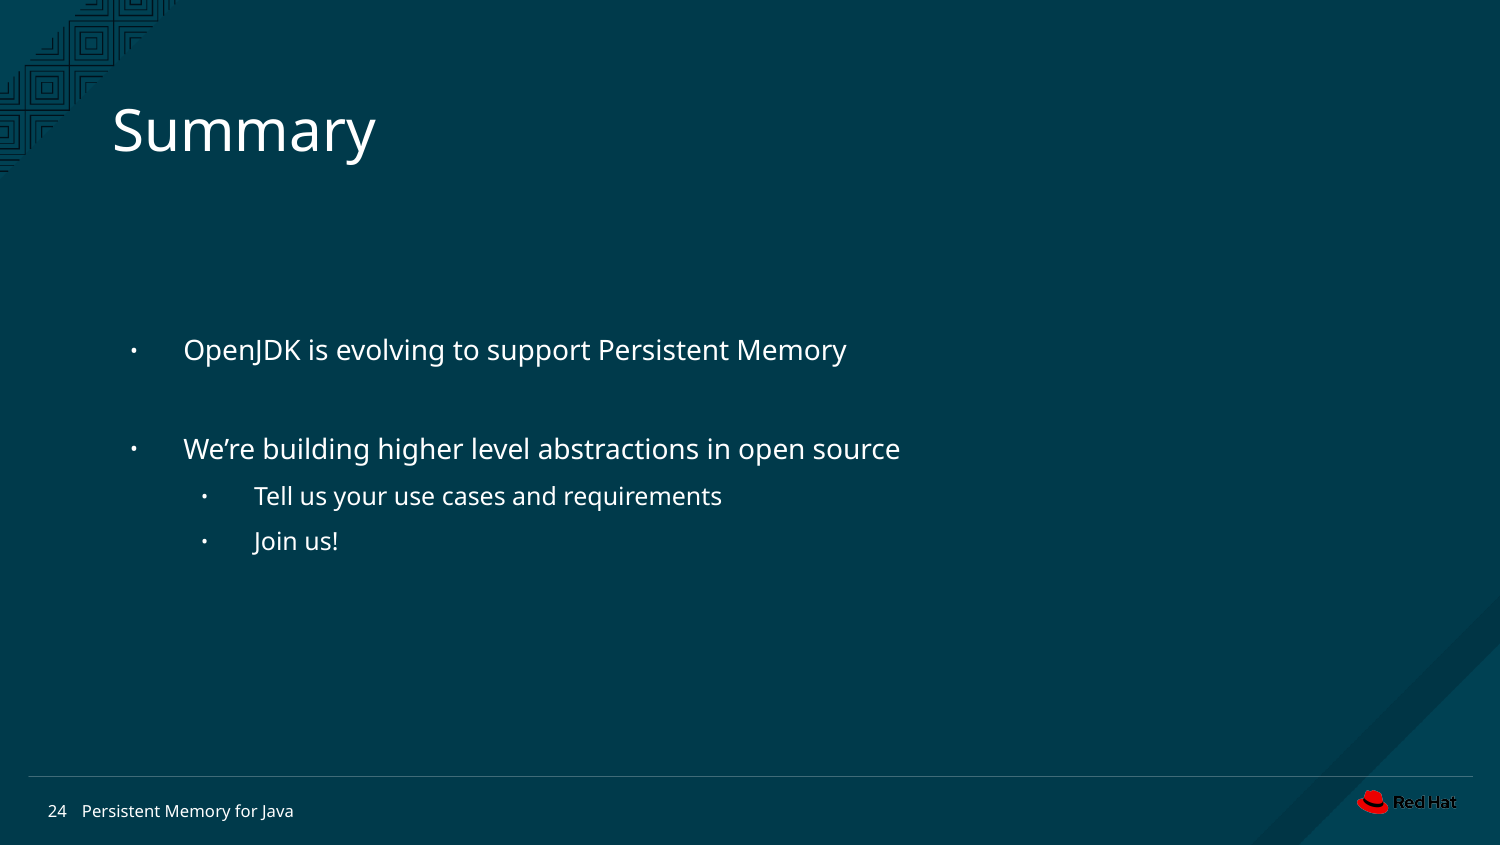

# Summary
OpenJDK is evolving to support Persistent Memory
We’re building higher level abstractions in open source
Tell us your use cases and requirements
Join us!
24
INSERT DESIGNATOR, IF NEEDED